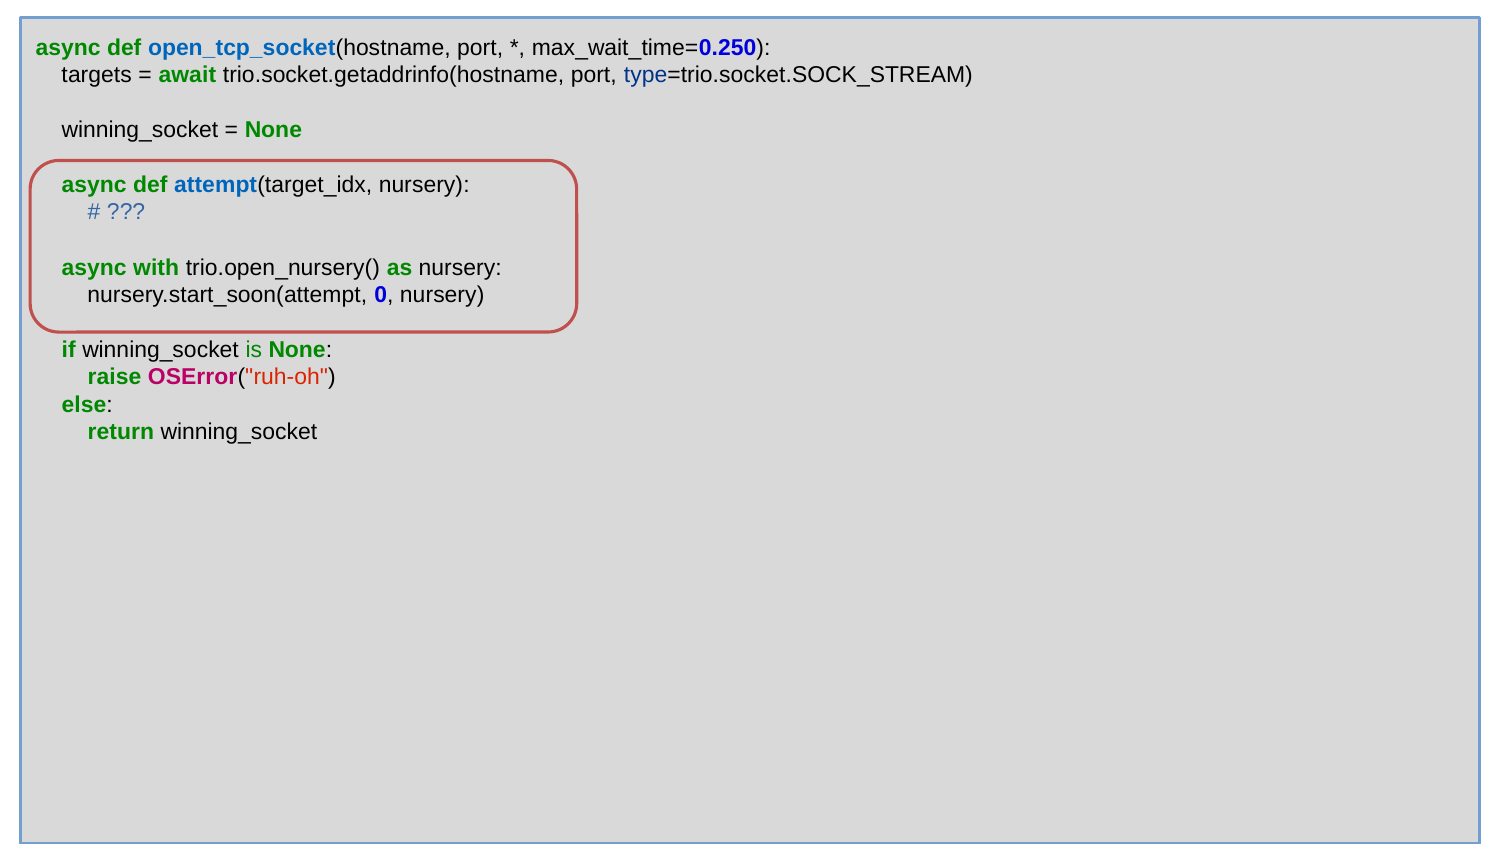

async def open_tcp_socket(hostname, port, *, max_wait_time=0.250):
 targets = await trio.socket.getaddrinfo(hostname, port, type=trio.socket.SOCK_STREAM)
 winning_socket = None
 async def attempt(target_idx, nursery):
 # ???
 async with trio.open_nursery() as nursery:
 nursery.start_soon(attempt, 0, nursery)
 if winning_socket is None:
 raise OSError("ruh-oh")
 else:
 return winning_socket